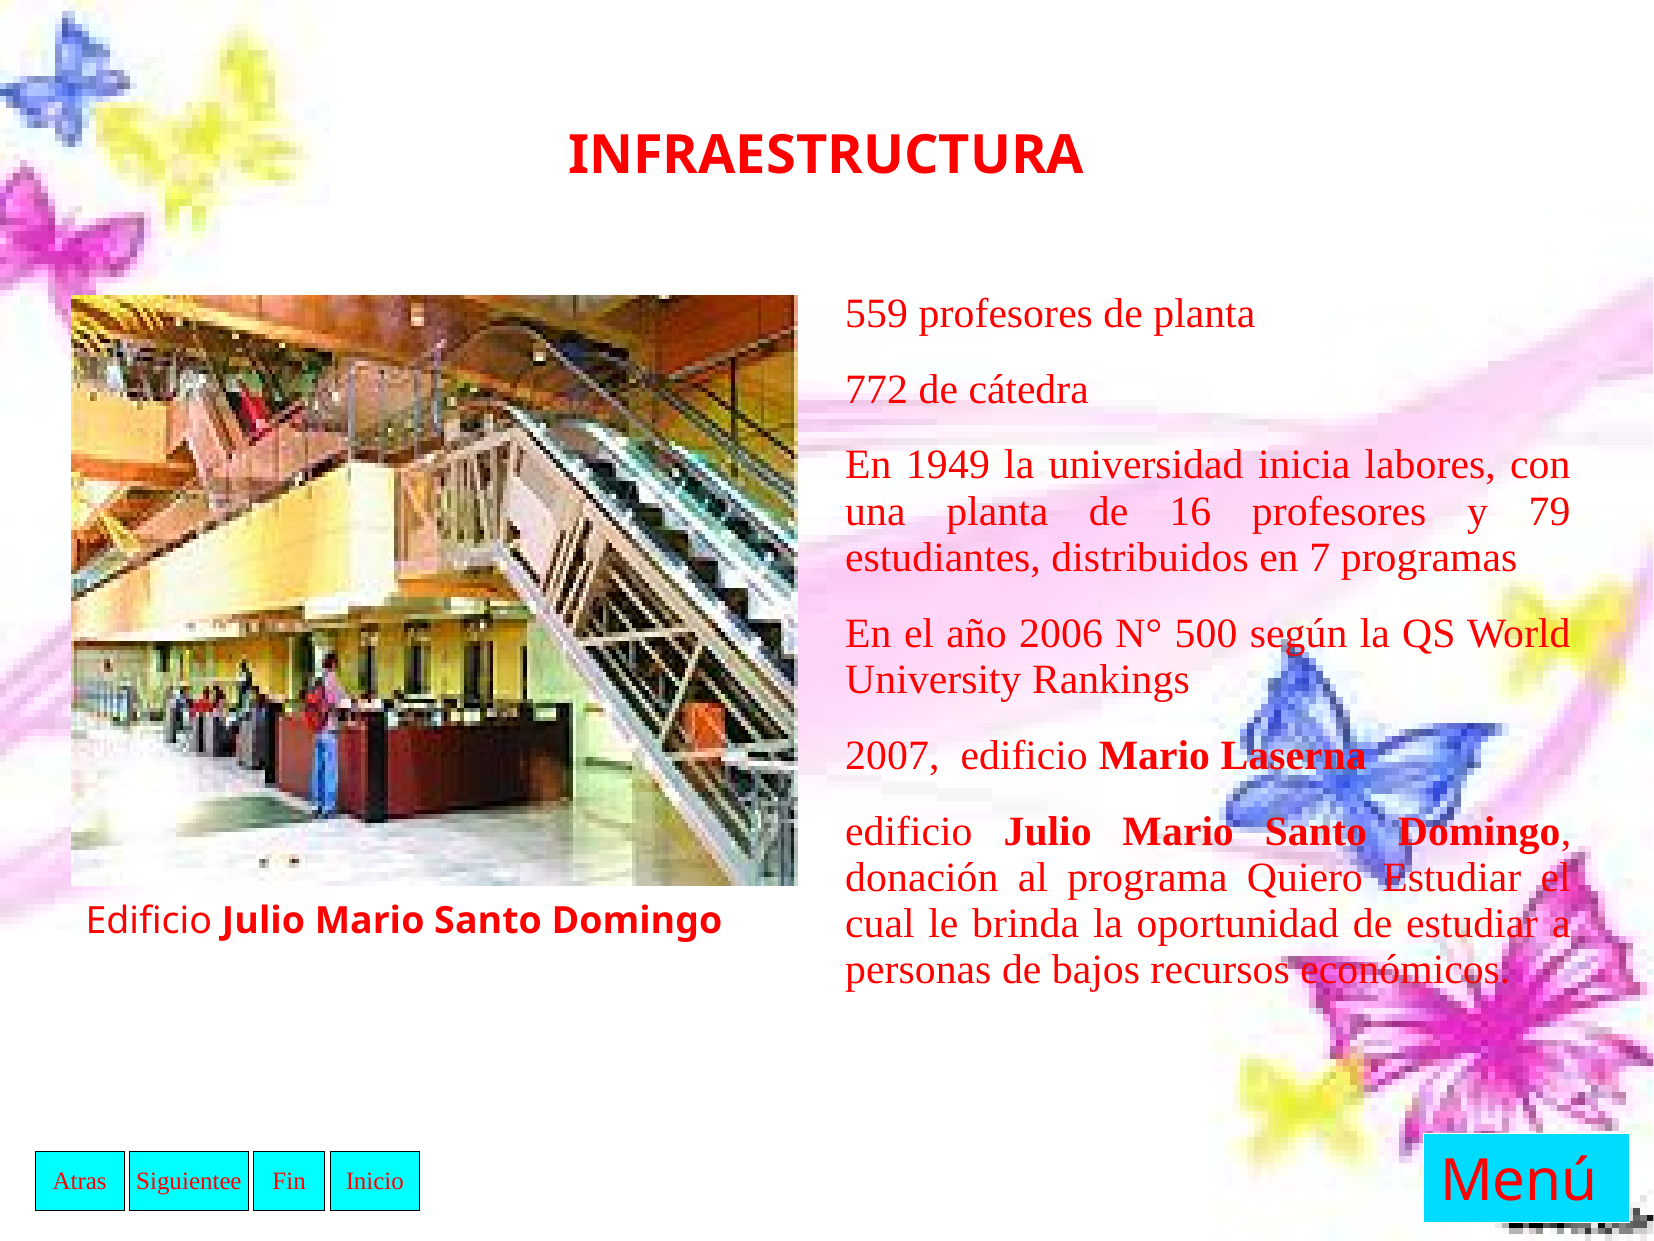

# INFRAESTRUCTURA
559 profesores de planta
772 de cátedra
En 1949 la universidad inicia labores, con una planta de 16 profesores y 79 estudiantes, distribuidos en 7 programas
En el año 2006 N° 500 según la QS World University Rankings
2007, edificio Mario Laserna
edificio Julio Mario Santo Domingo, donación al programa Quiero Estudiar el cual le brinda la oportunidad de estudiar a personas de bajos recursos económicos.
Edificio Julio Mario Santo Domingo
Menú
Atras
Siguientee
Fin
Inicio